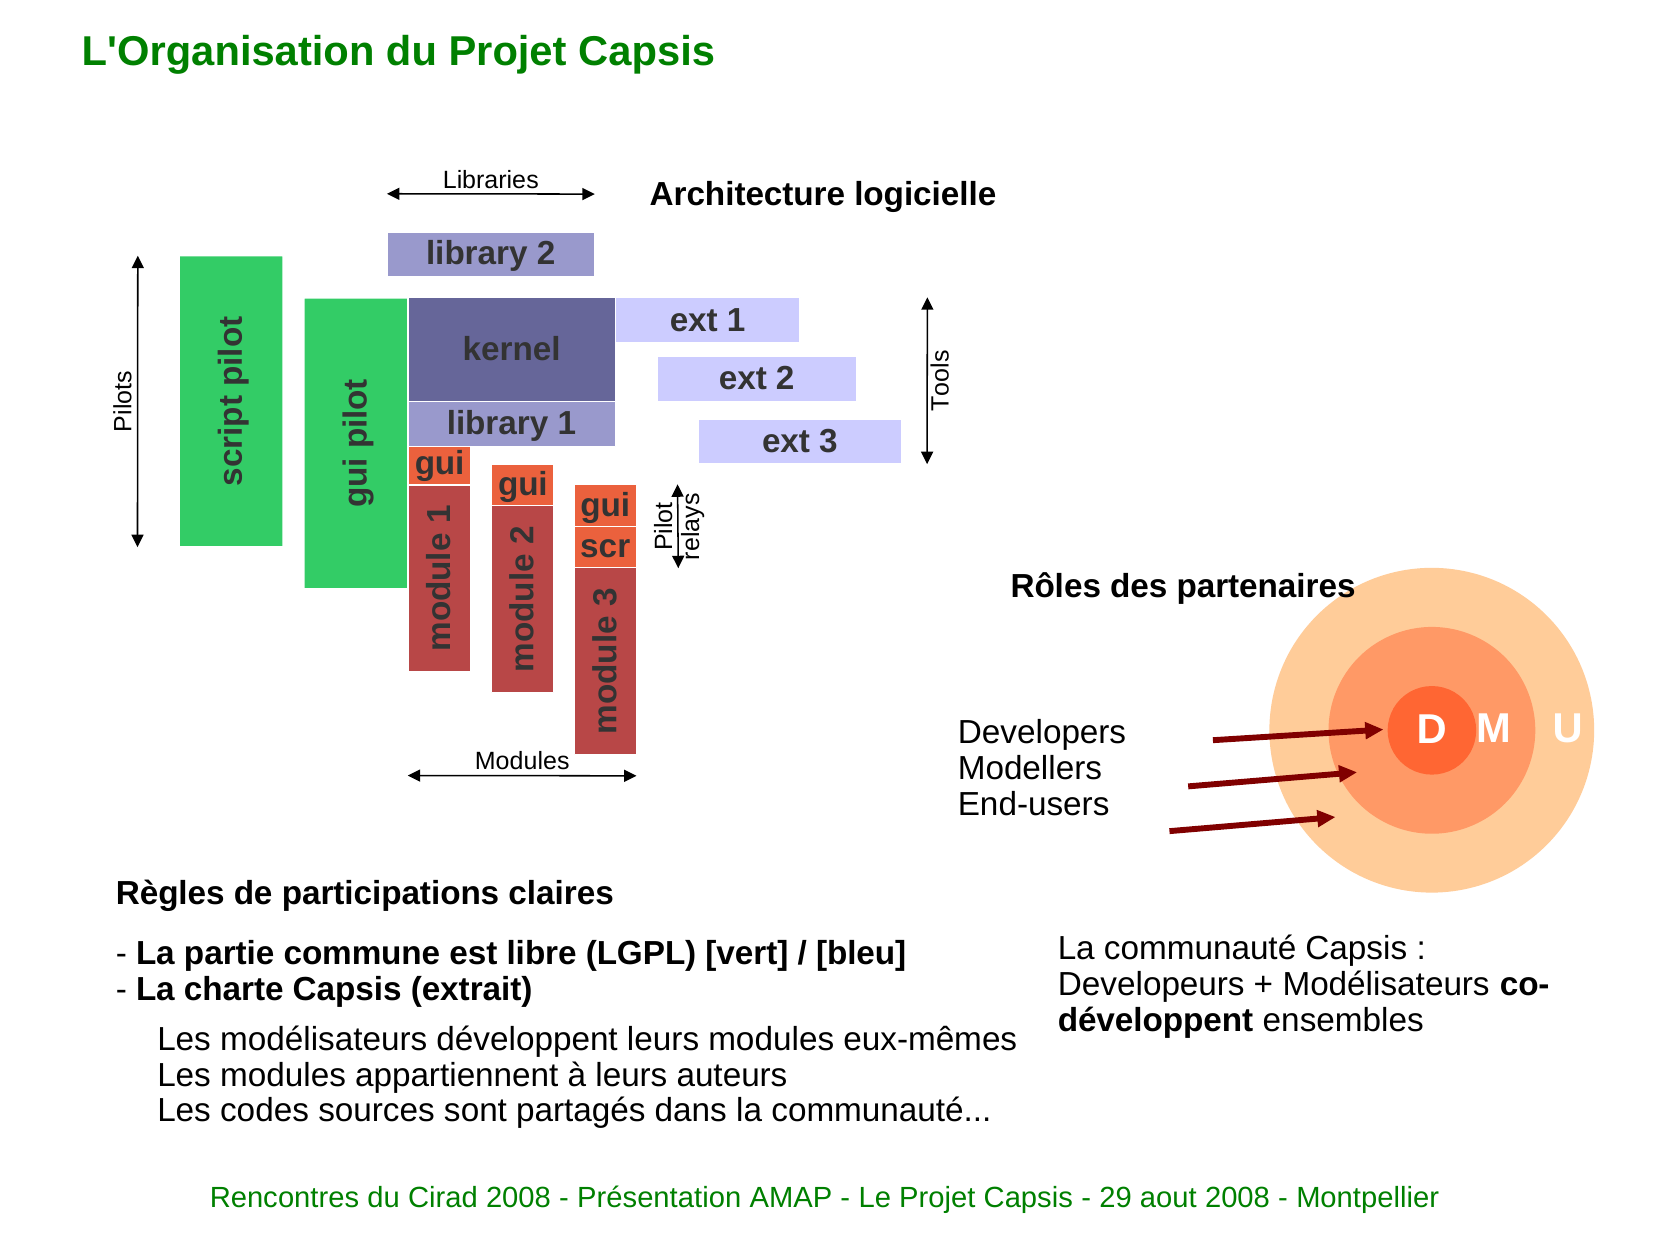

L'Organisation du Projet Capsis
Libraries
Architecture logicielle
library 2
Pilots
Tools
kernel
ext 1
script pilot
ext 2
gui pilot
Library 1
library 1
ext 3
gui
gui
Pilot
relays
gui
scr
module 1
Rôles des partenaires
module 2
module 3
D
M
U
Developers
Modellers
End-users
Modules
Règles de participations claires
La communauté Capsis :
Developeurs + Modélisateurs co-développent ensembles
- La partie commune est libre (LGPL) [vert] / [bleu]
- La charte Capsis (extrait)
Les modélisateurs développent leurs modules eux-mêmes
Les modules appartiennent à leurs auteurs
Les codes sources sont partagés dans la communauté...